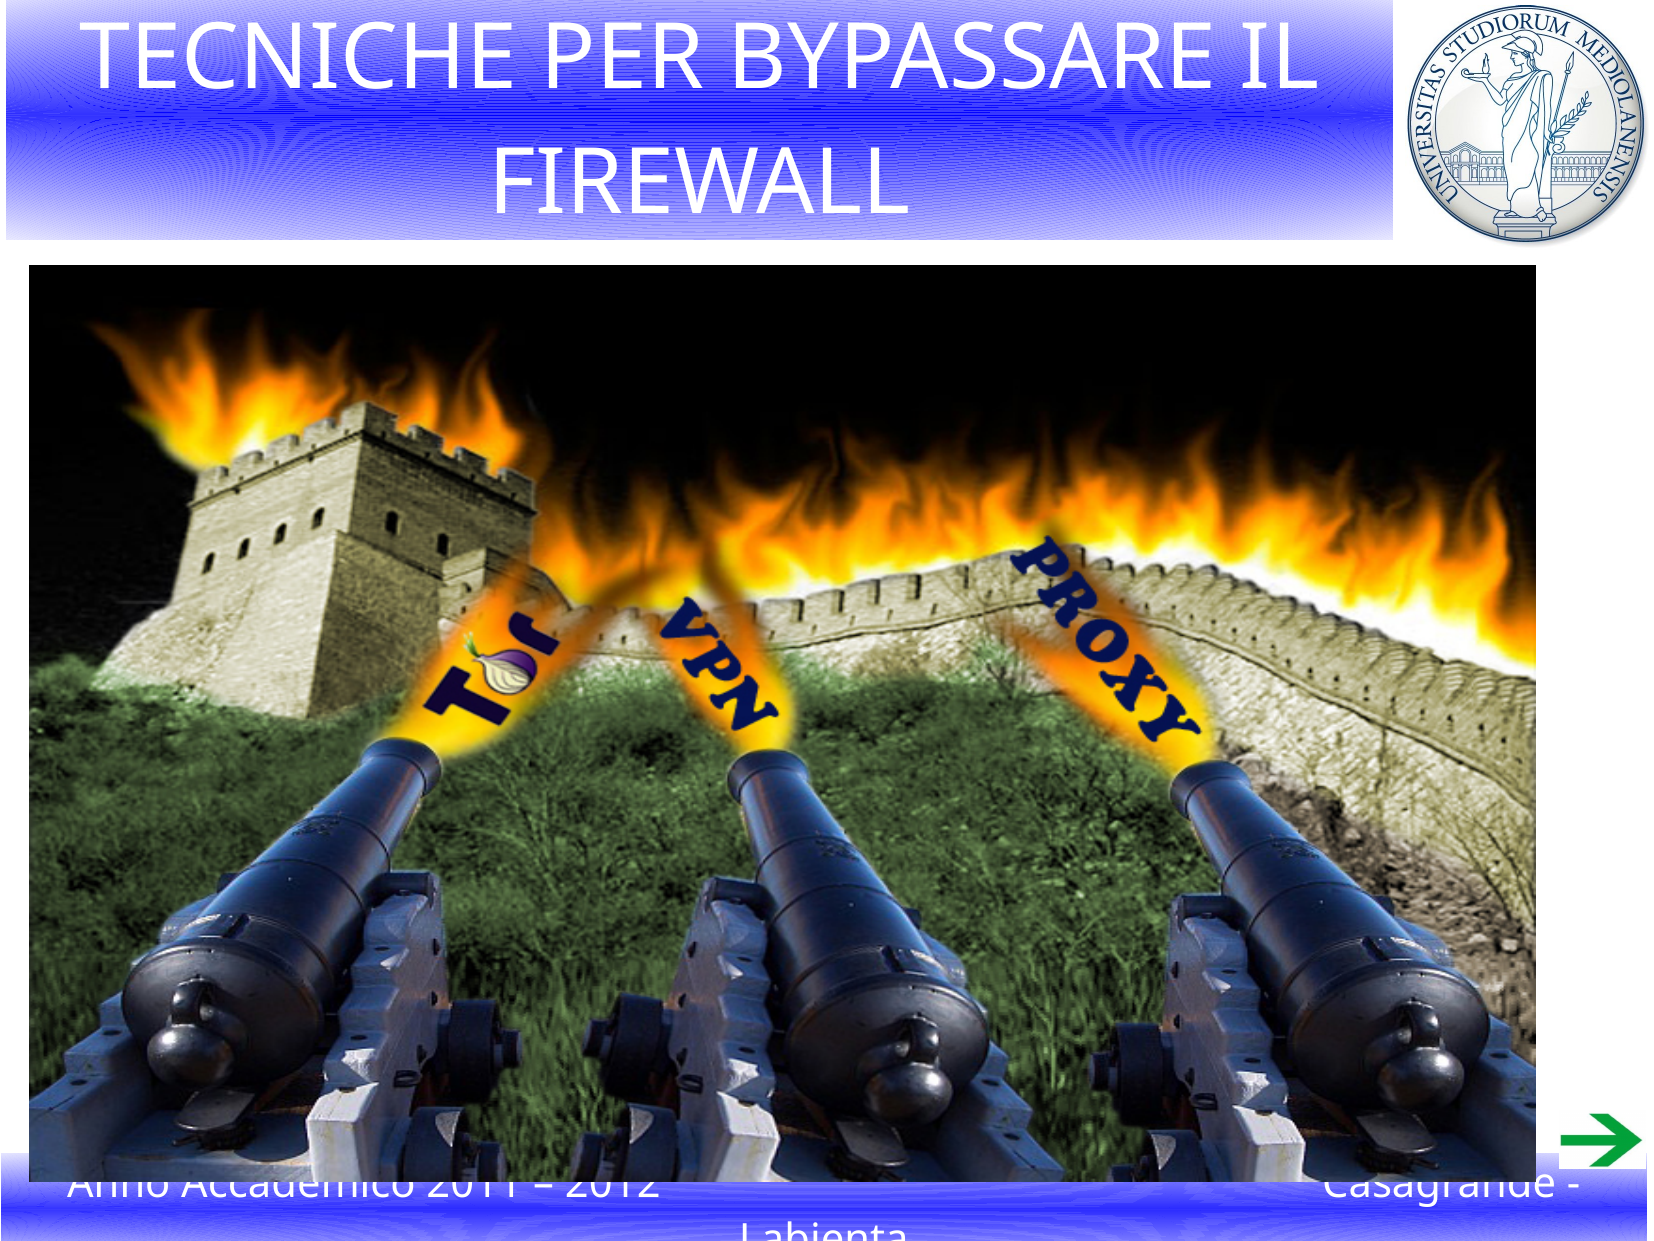

# TECNICHE PER BYPASSARE IL FIREWALL
Anno Accademico 2011 – 2012 									Casagrande - Labienta